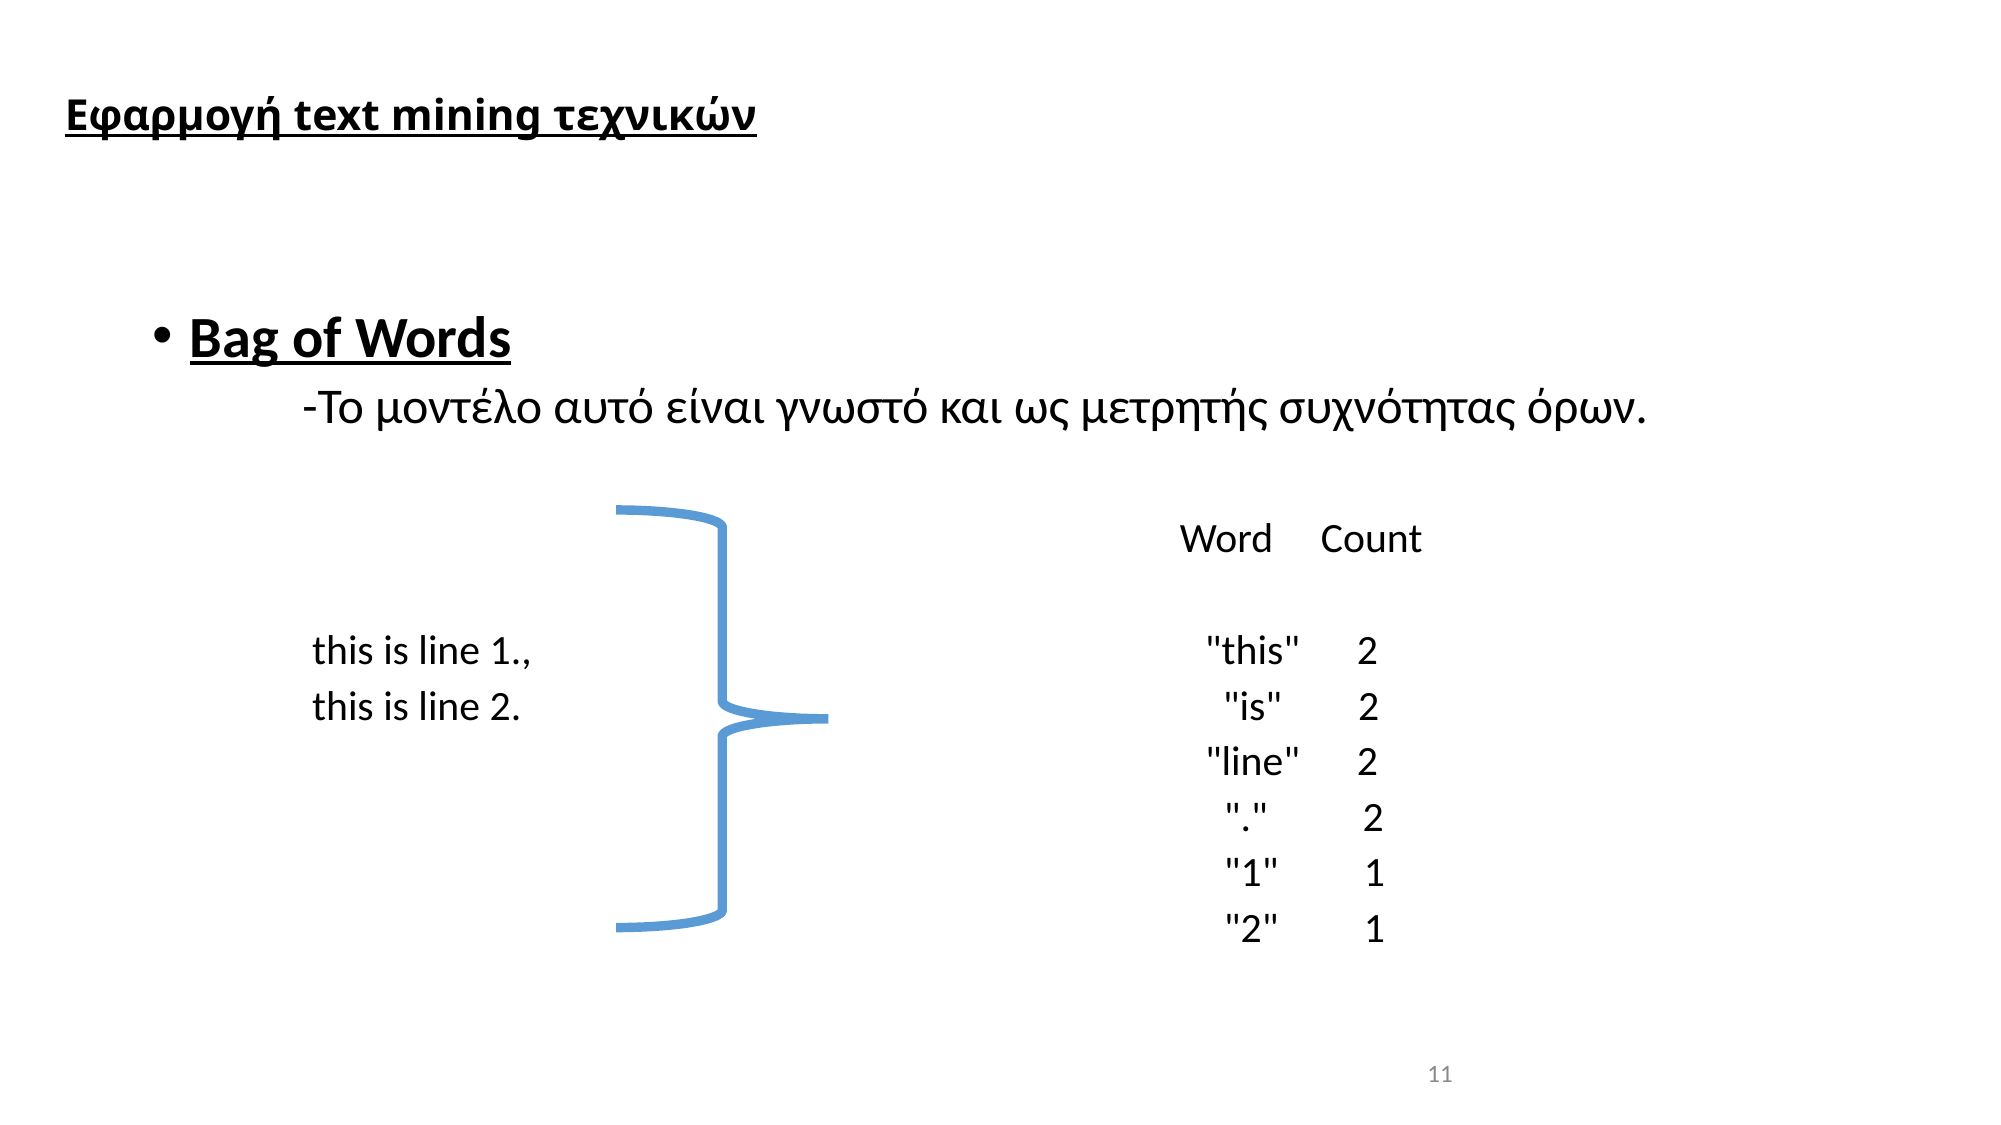

# Εφαρμογή text mining τεχνικών
Bag of Words
-Το μοντέλο αυτό είναι γνωστό και ως μετρητής συχνότητας όρων.
 Word Count
 this is line 1., "this" 2
 this is line 2. "is" 2
 "line" 2
 "." 2
 "1" 1
 "2" 1